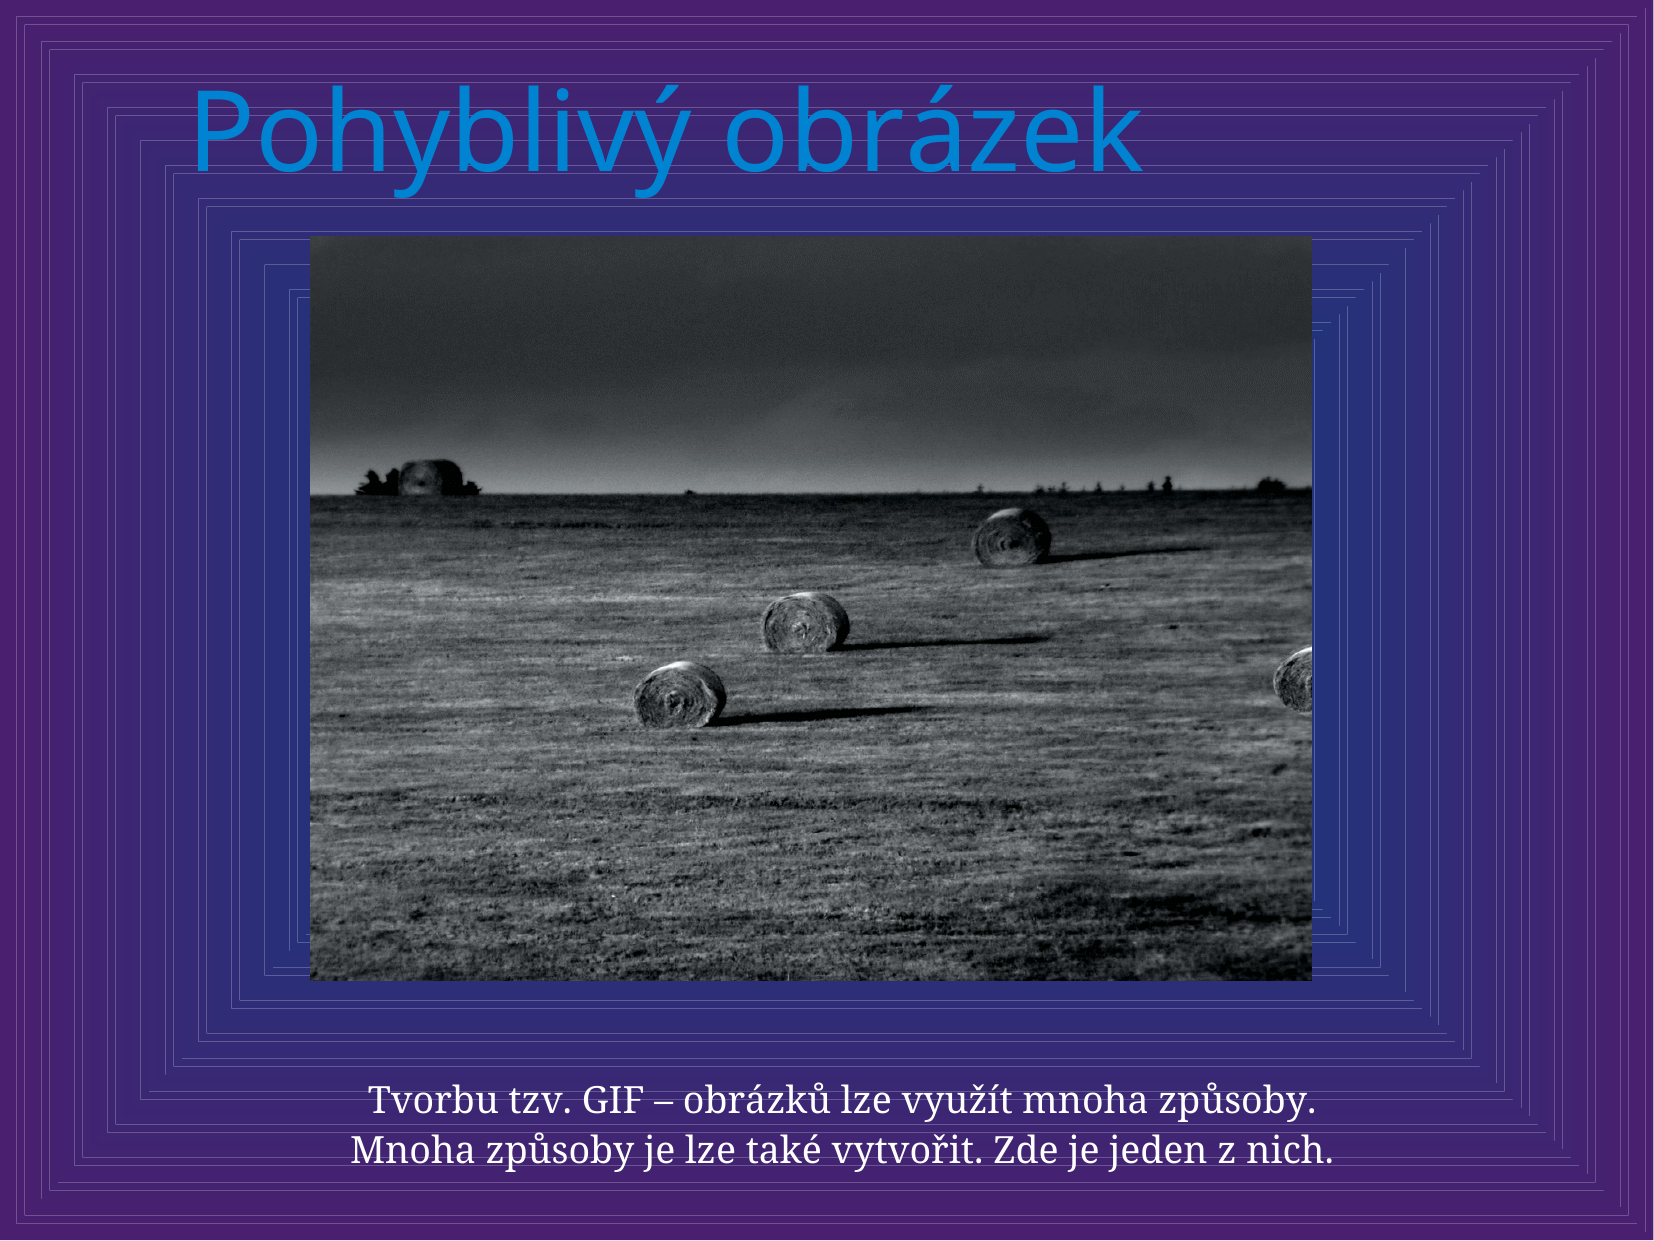

Pohyblivý obrázek
Tvorbu tzv. GIF – obrázků lze využít mnoha způsoby.
Mnoha způsoby je lze také vytvořit. Zde je jeden z nich.